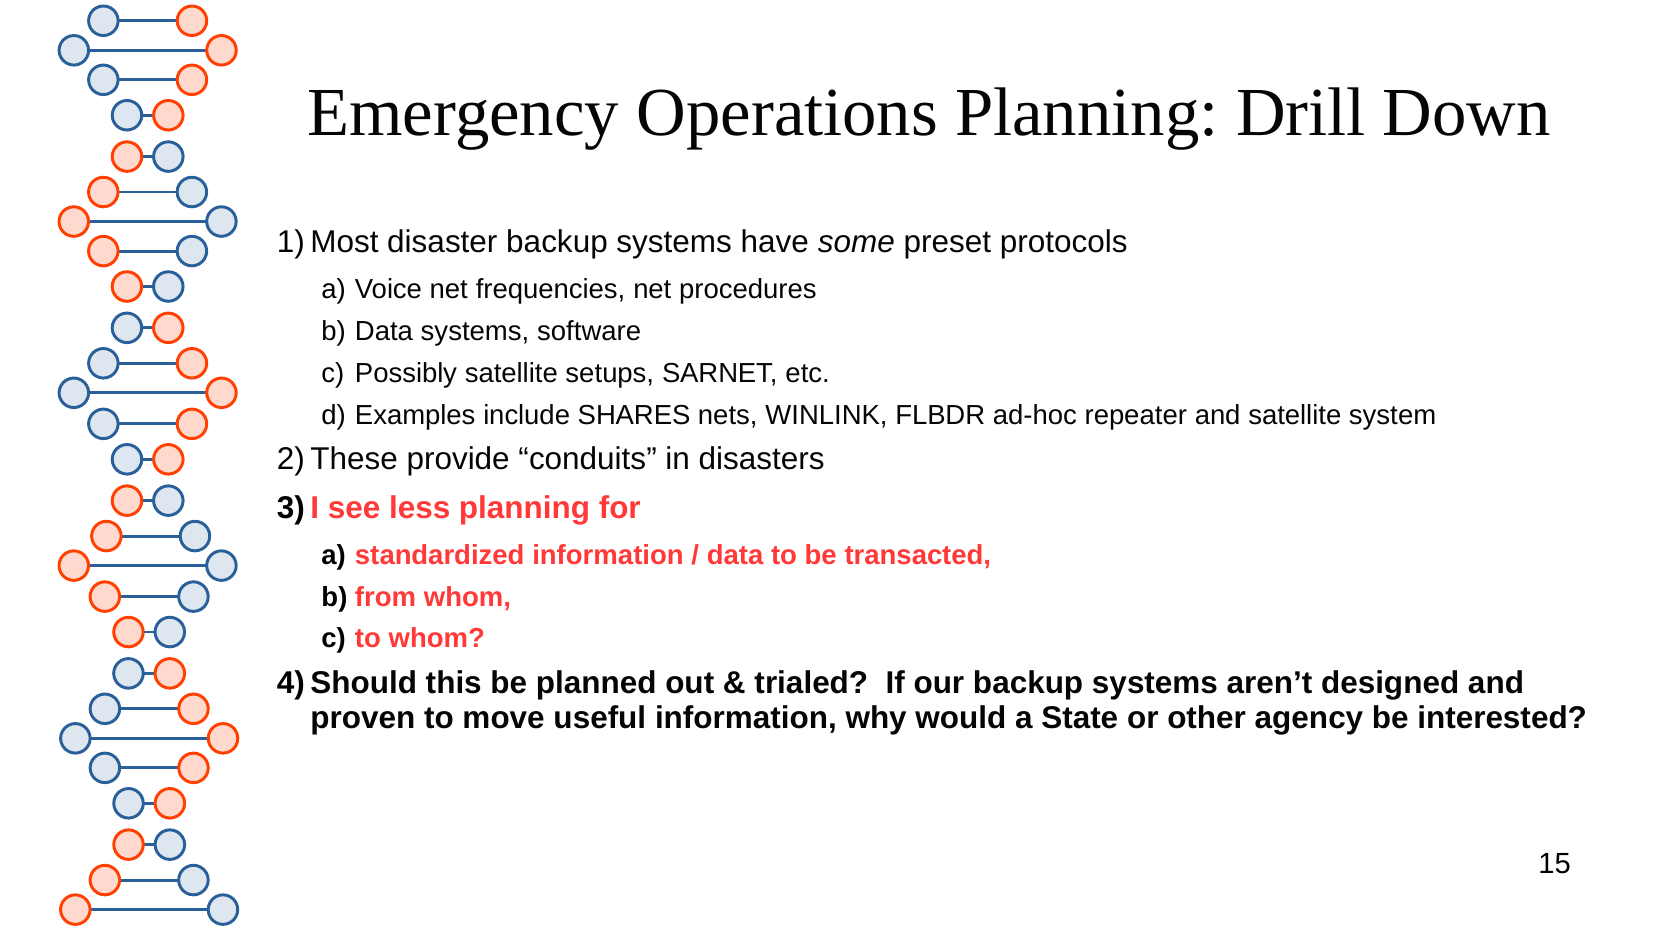

# Emergency Operations Planning: Drill Down
Most disaster backup systems have some preset protocols
Voice net frequencies, net procedures
Data systems, software
Possibly satellite setups, SARNET, etc.
Examples include SHARES nets, WINLINK, FLBDR ad-hoc repeater and satellite system
These provide “conduits” in disasters
I see less planning for
standardized information / data to be transacted,
from whom,
to whom?
Should this be planned out & trialed? If our backup systems aren’t designed and proven to move useful information, why would a State or other agency be interested?
15